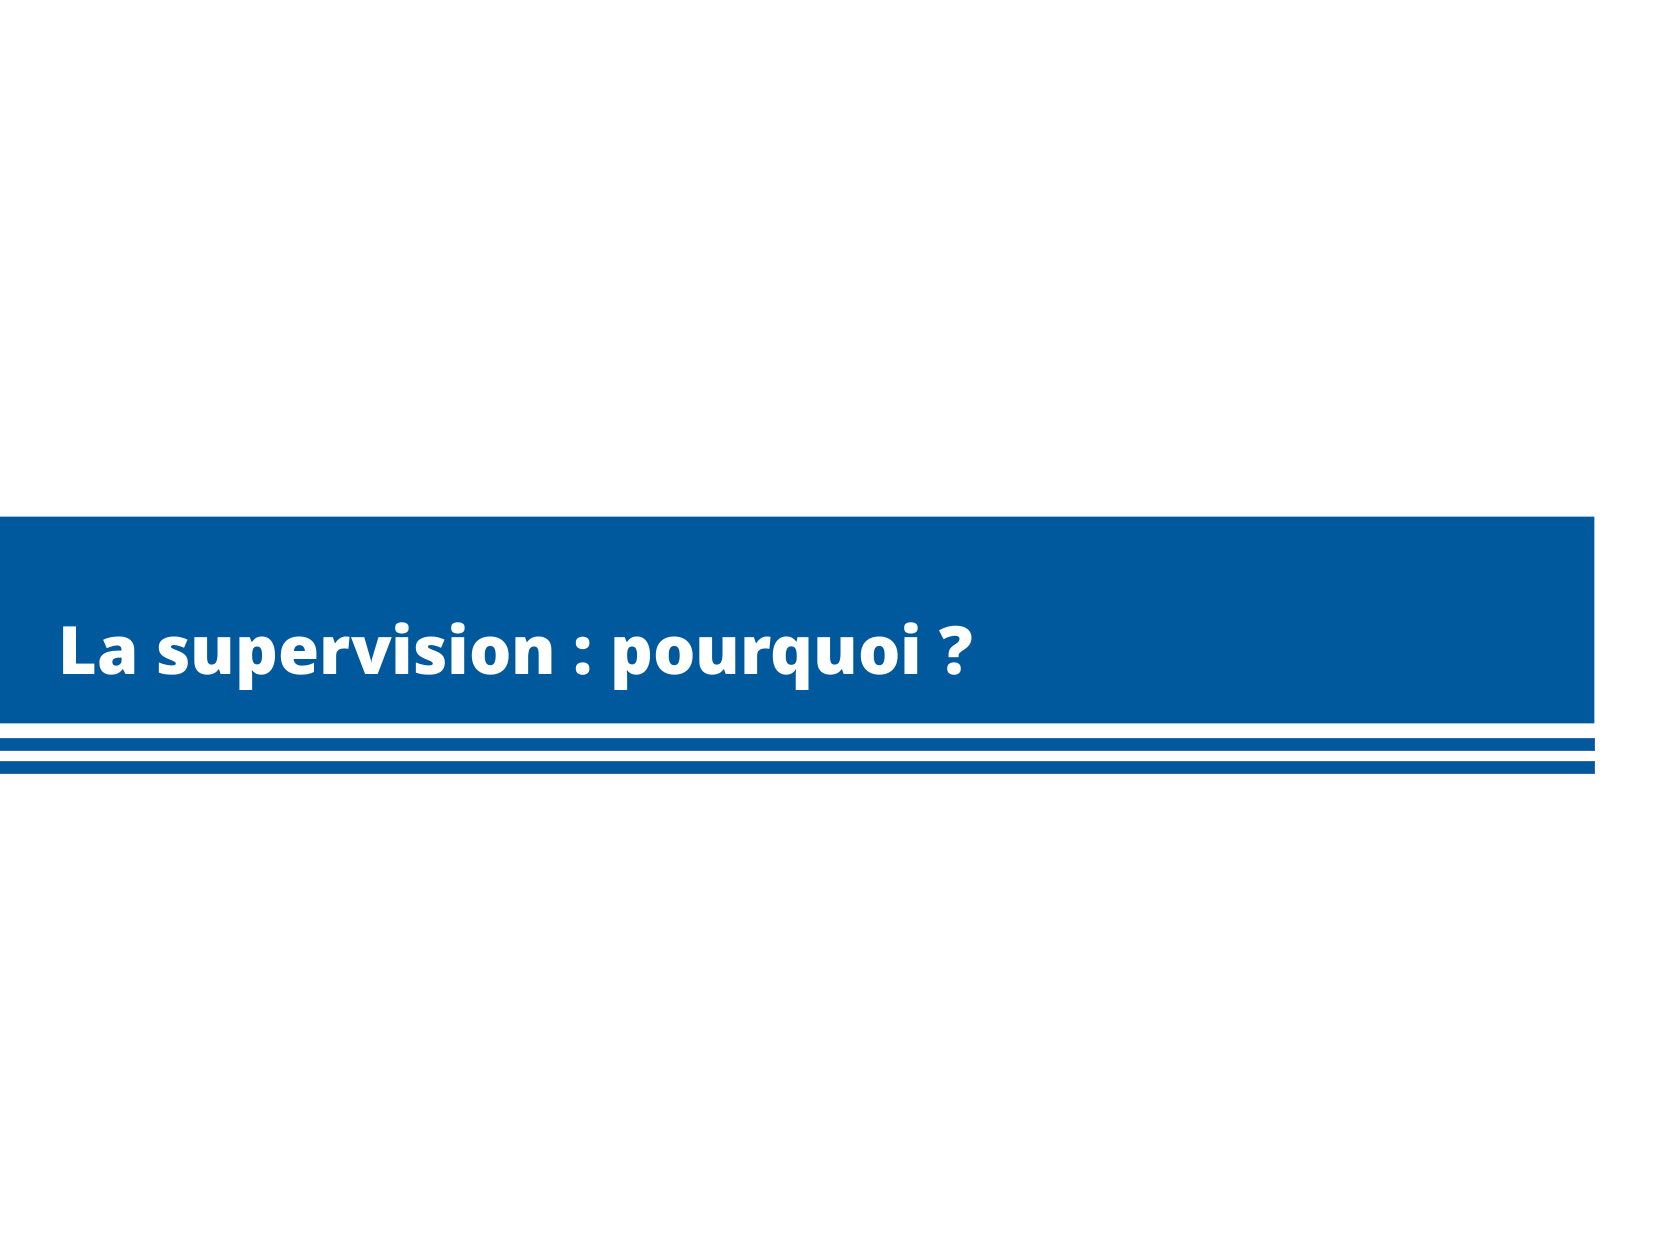

# La supervision : pourquoi ?
18
blog.lrdf.fr - Licence CC-BY-NC-SA